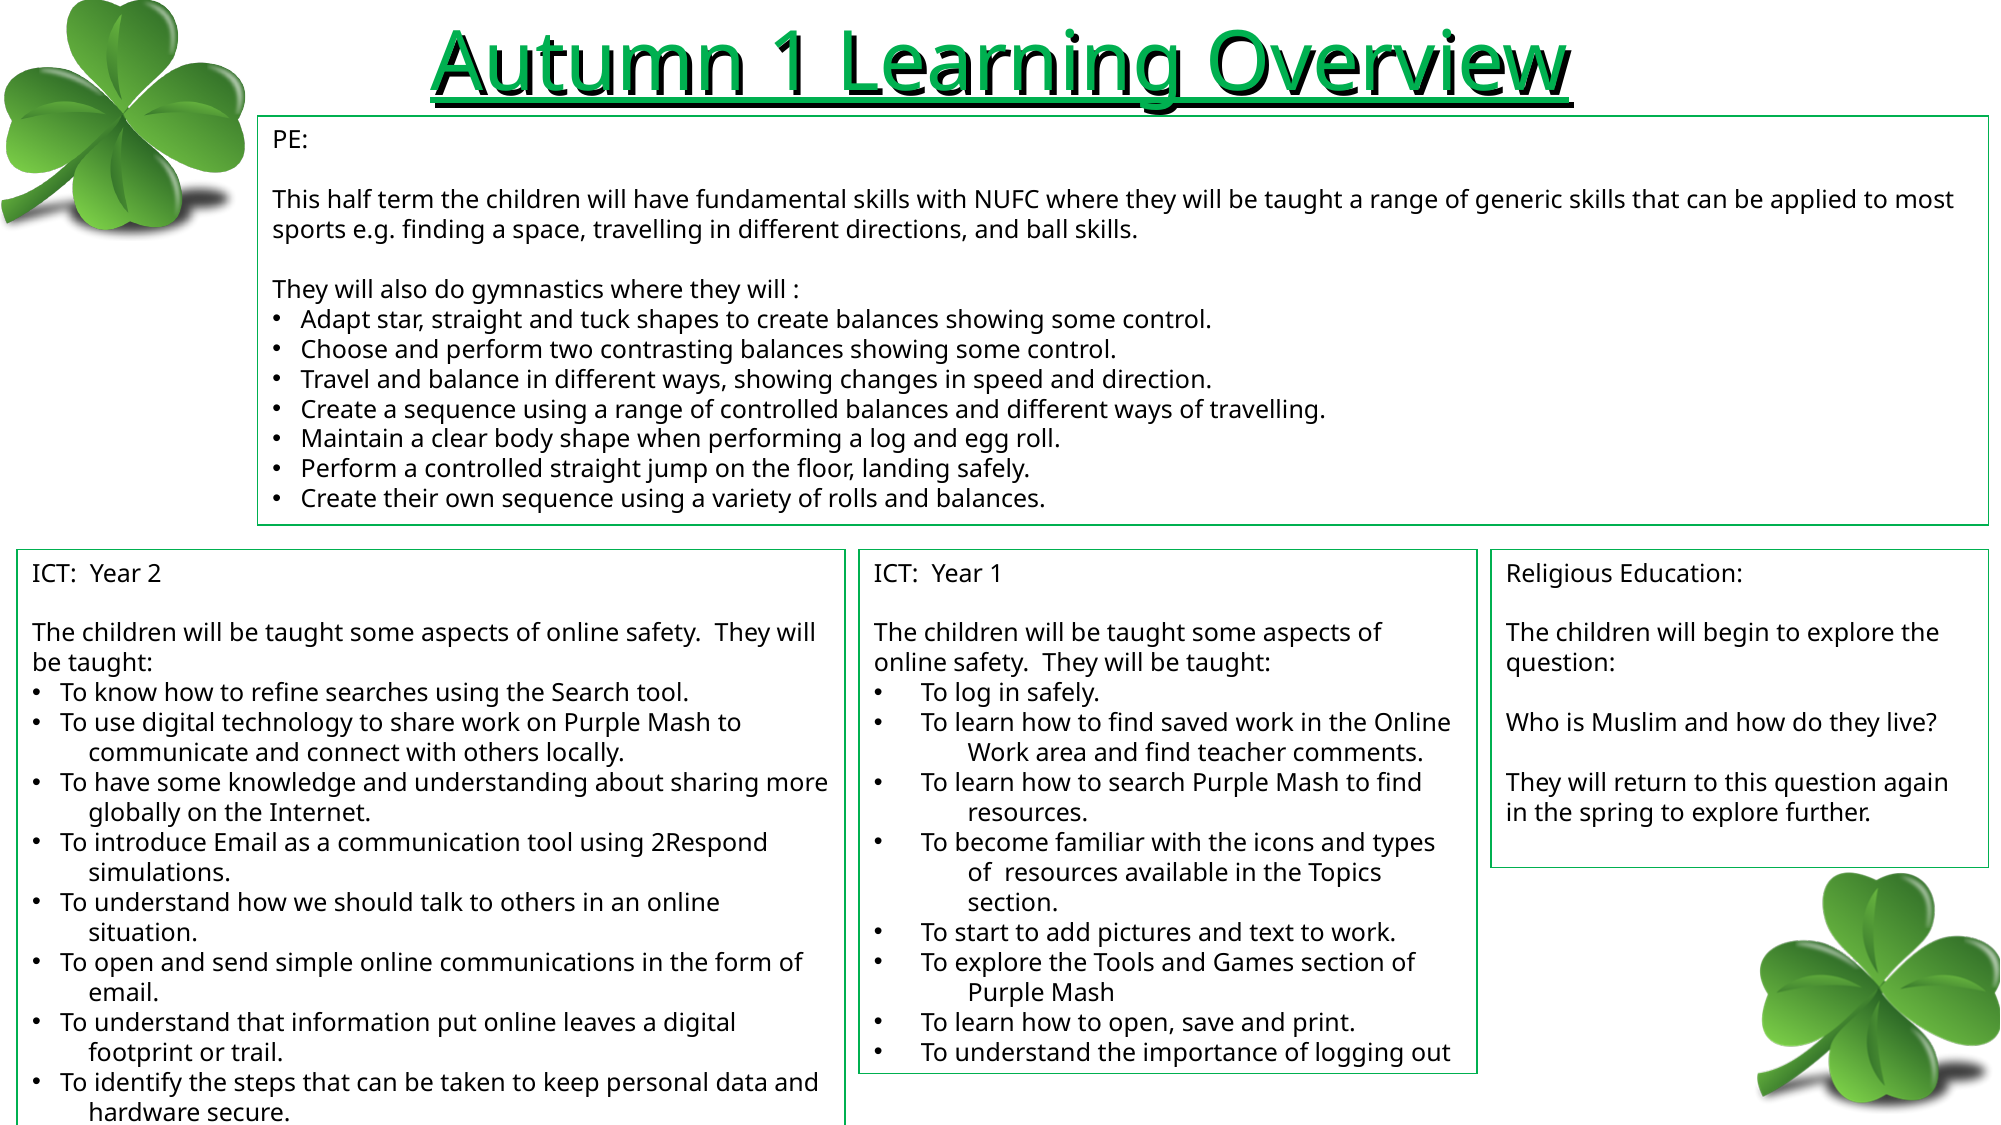

Autumn 1 Learning Overview
PE:
This half term the children will have fundamental skills with NUFC where they will be taught a range of generic skills that can be applied to most sports e.g. finding a space, travelling in different directions, and ball skills.
They will also do gymnastics where they will :
Adapt star, straight and tuck shapes to create balances showing some control.
Choose and perform two contrasting balances showing some control.
Travel and balance in different ways, showing changes in speed and direction.
Create a sequence using a range of controlled balances and different ways of travelling.
Maintain a clear body shape when performing a log and egg roll.
Perform a controlled straight jump on the floor, landing safely.
Create their own sequence using a variety of rolls and balances.
ICT: Year 2
The children will be taught some aspects of online safety. They will be taught:
To know how to refine searches using the Search tool.
To use digital technology to share work on Purple Mash to communicate and connect with others locally.
To have some knowledge and understanding about sharing more globally on the Internet.
To introduce Email as a communication tool using 2Respond simulations.
To understand how we should talk to others in an online situation.
To open and send simple online communications in the form of email.
To understand that information put online leaves a digital footprint or trail.
To identify the steps that can be taken to keep personal data and hardware secure.
ICT: Year 1
The children will be taught some aspects of online safety. They will be taught:
To log in safely.
To learn how to find saved work in the Online Work area and find teacher comments.
To learn how to search Purple Mash to find resources.
To become familiar with the icons and types of resources available in the Topics section.
To start to add pictures and text to work.
To explore the Tools and Games section of Purple Mash
To learn how to open, save and print.
To understand the importance of logging out
Religious Education:
The children will begin to explore the question:
Who is Muslim and how do they live?
They will return to this question again in the spring to explore further.